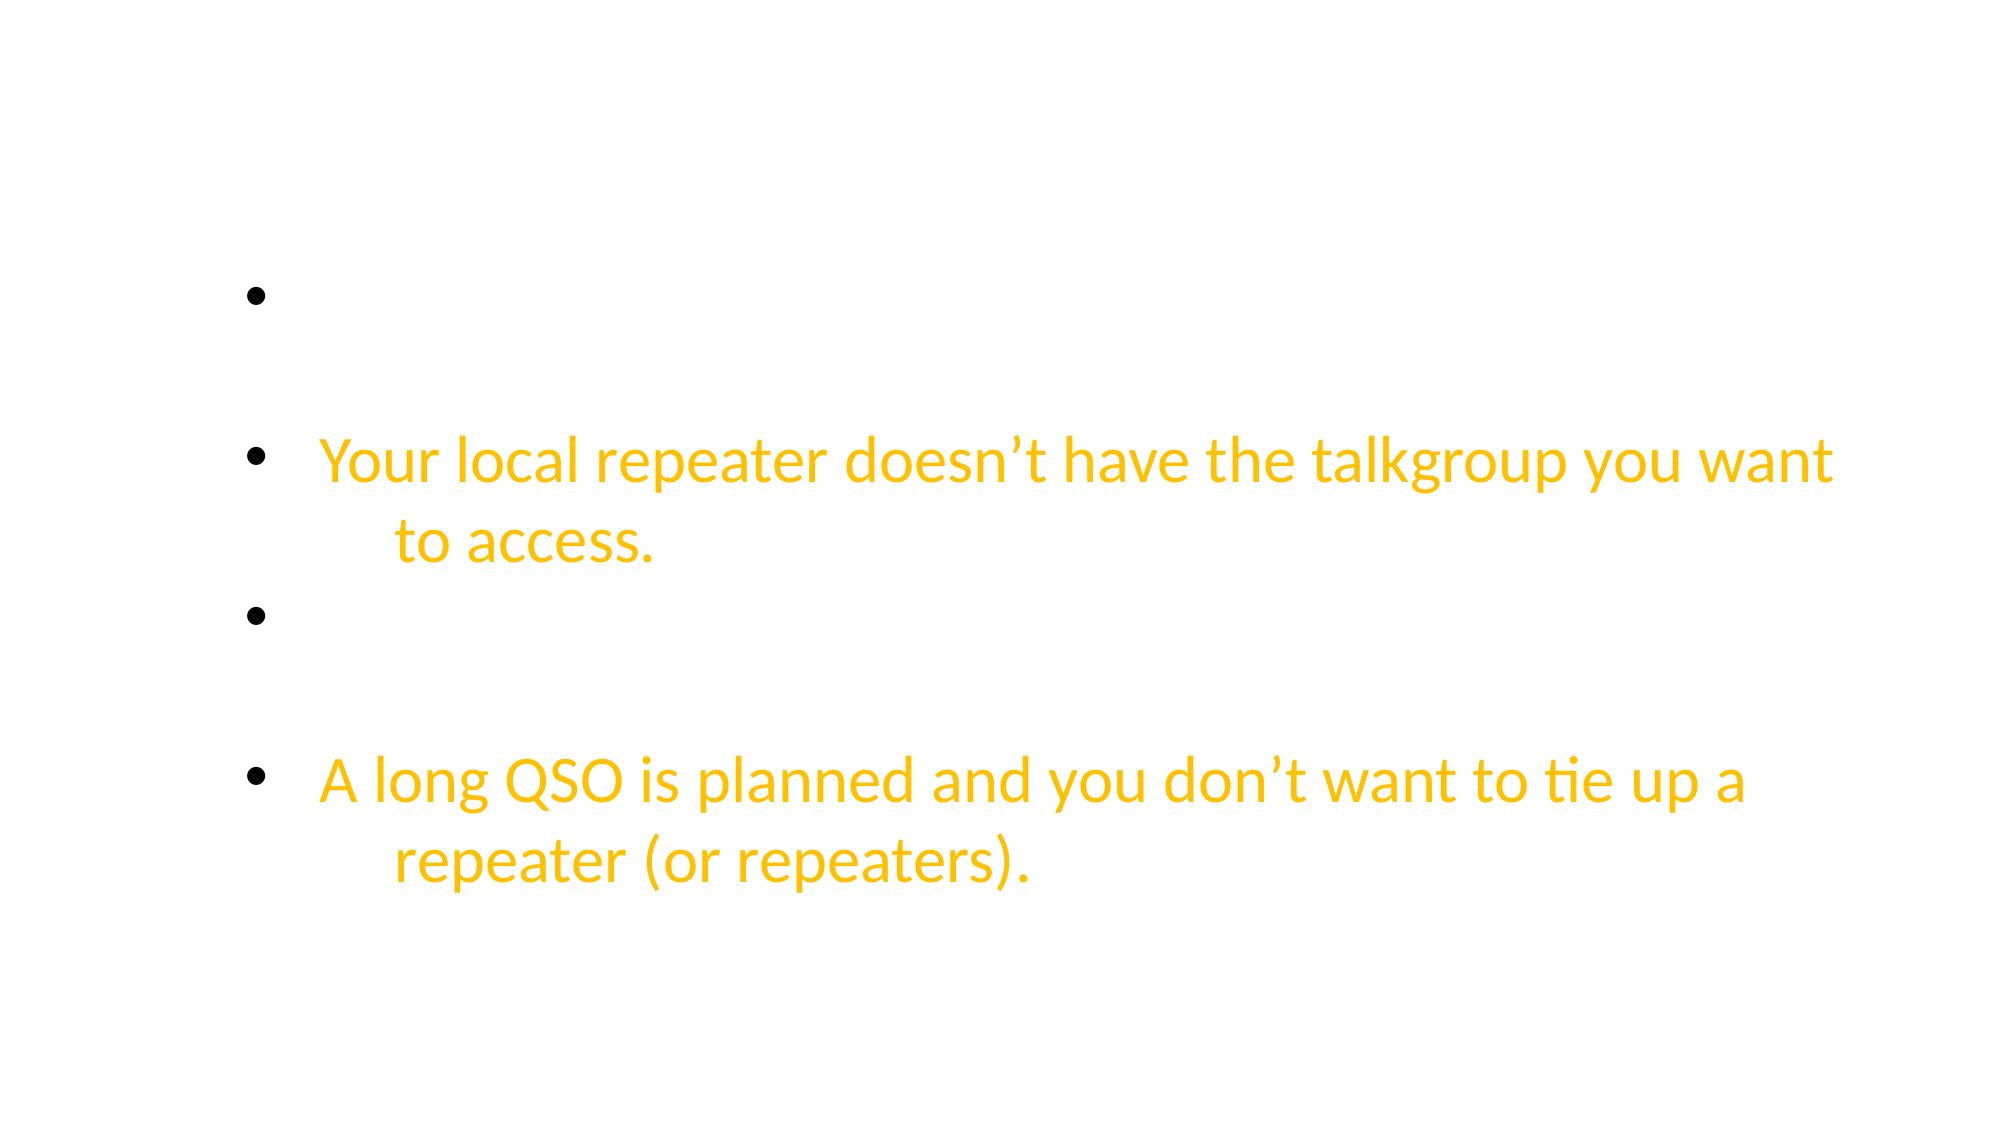

# Why would you want a Hotspot?
Repeaters are nice, but using a hotspot would allow you to:
Continually monitor a talkgroup non-stop without PTT activation
Your local repeater doesn’t have the talkgroup you want to access.
You want to connect to a friend’s DMR ID directly and not on a specific network/talkgroup
A long QSO is planned and you don’t want to tie up a repeater (or repeaters).